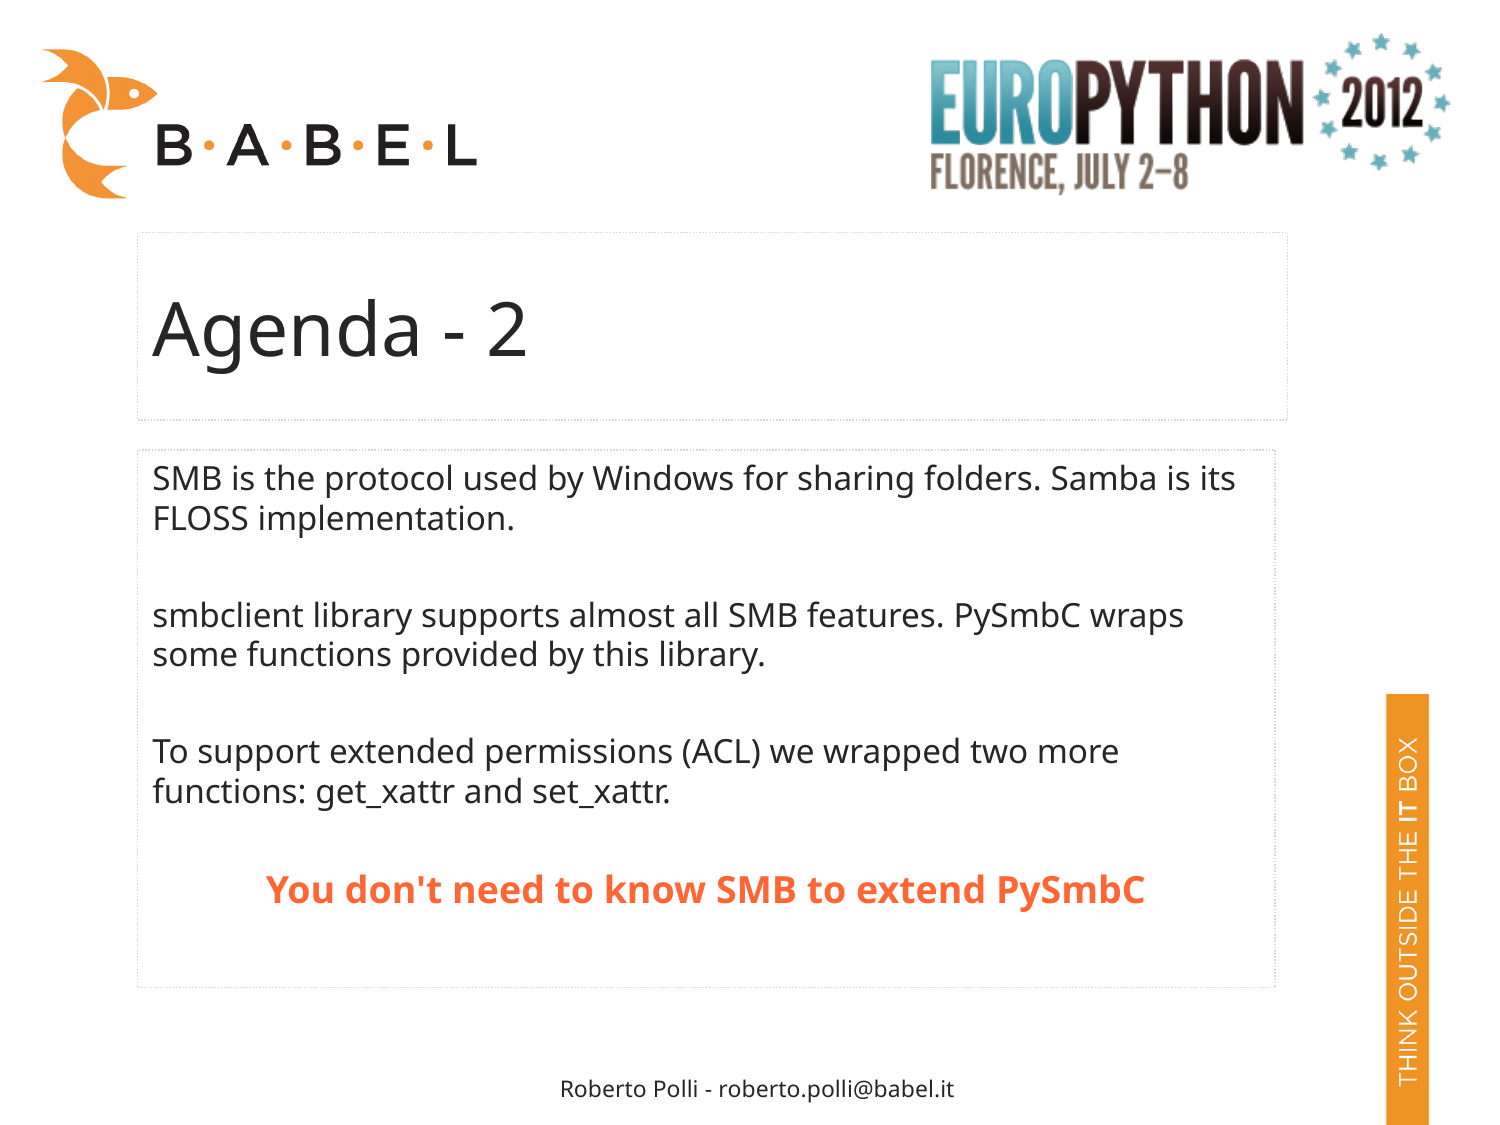

# Agenda - 2
SMB is the protocol used by Windows for sharing folders. Samba is its FLOSS implementation.
smbclient library supports almost all SMB features. PySmbC wraps some functions provided by this library.
To support extended permissions (ACL) we wrapped two more functions: get_xattr and set_xattr.
You don't need to know SMB to extend PySmbC